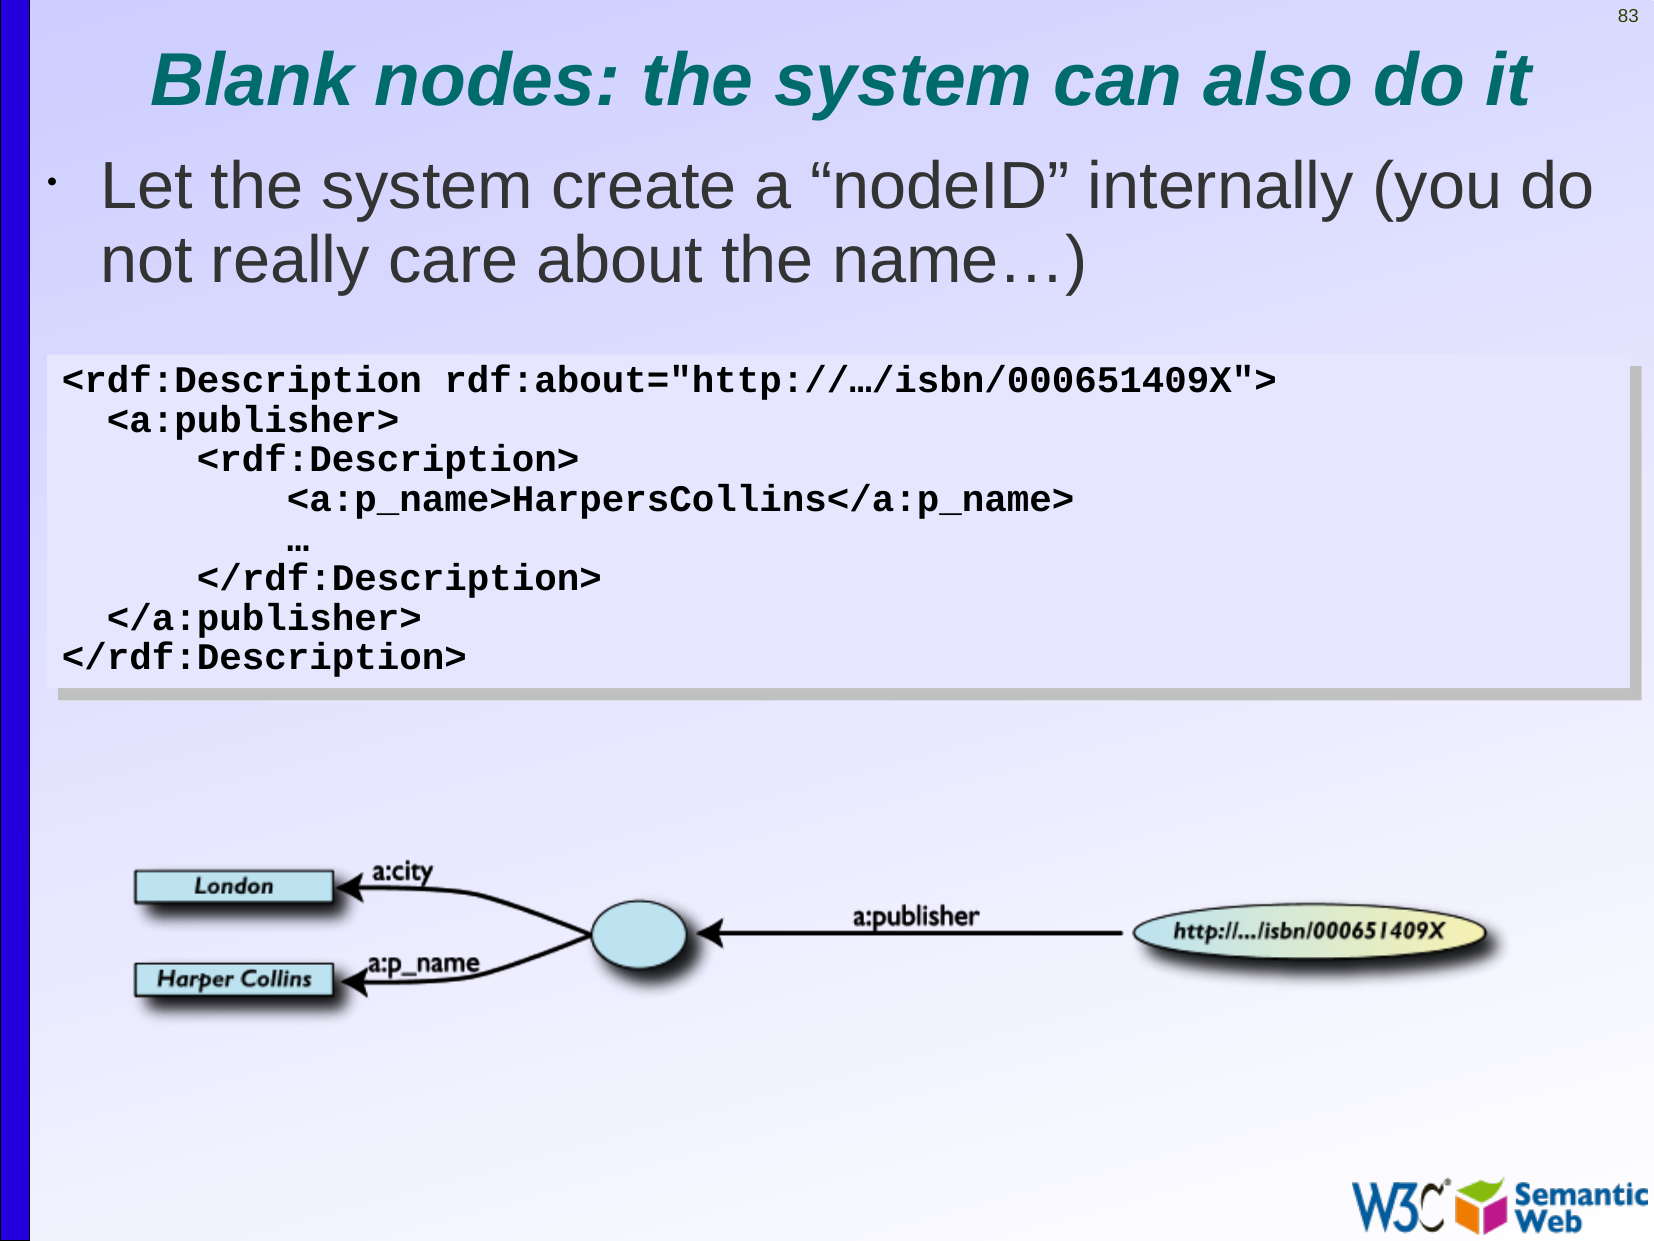

# Blank nodes: the system can also do it
Let the system create a “nodeID” internally (you do not really care about the name…)
<rdf:Description rdf:about="http://…/isbn/000651409X">
 <a:publisher>
 <rdf:Description>
 <a:p_name>HarpersCollins</a:p_name>
 …
 </rdf:Description>
 </a:publisher>
</rdf:Description>